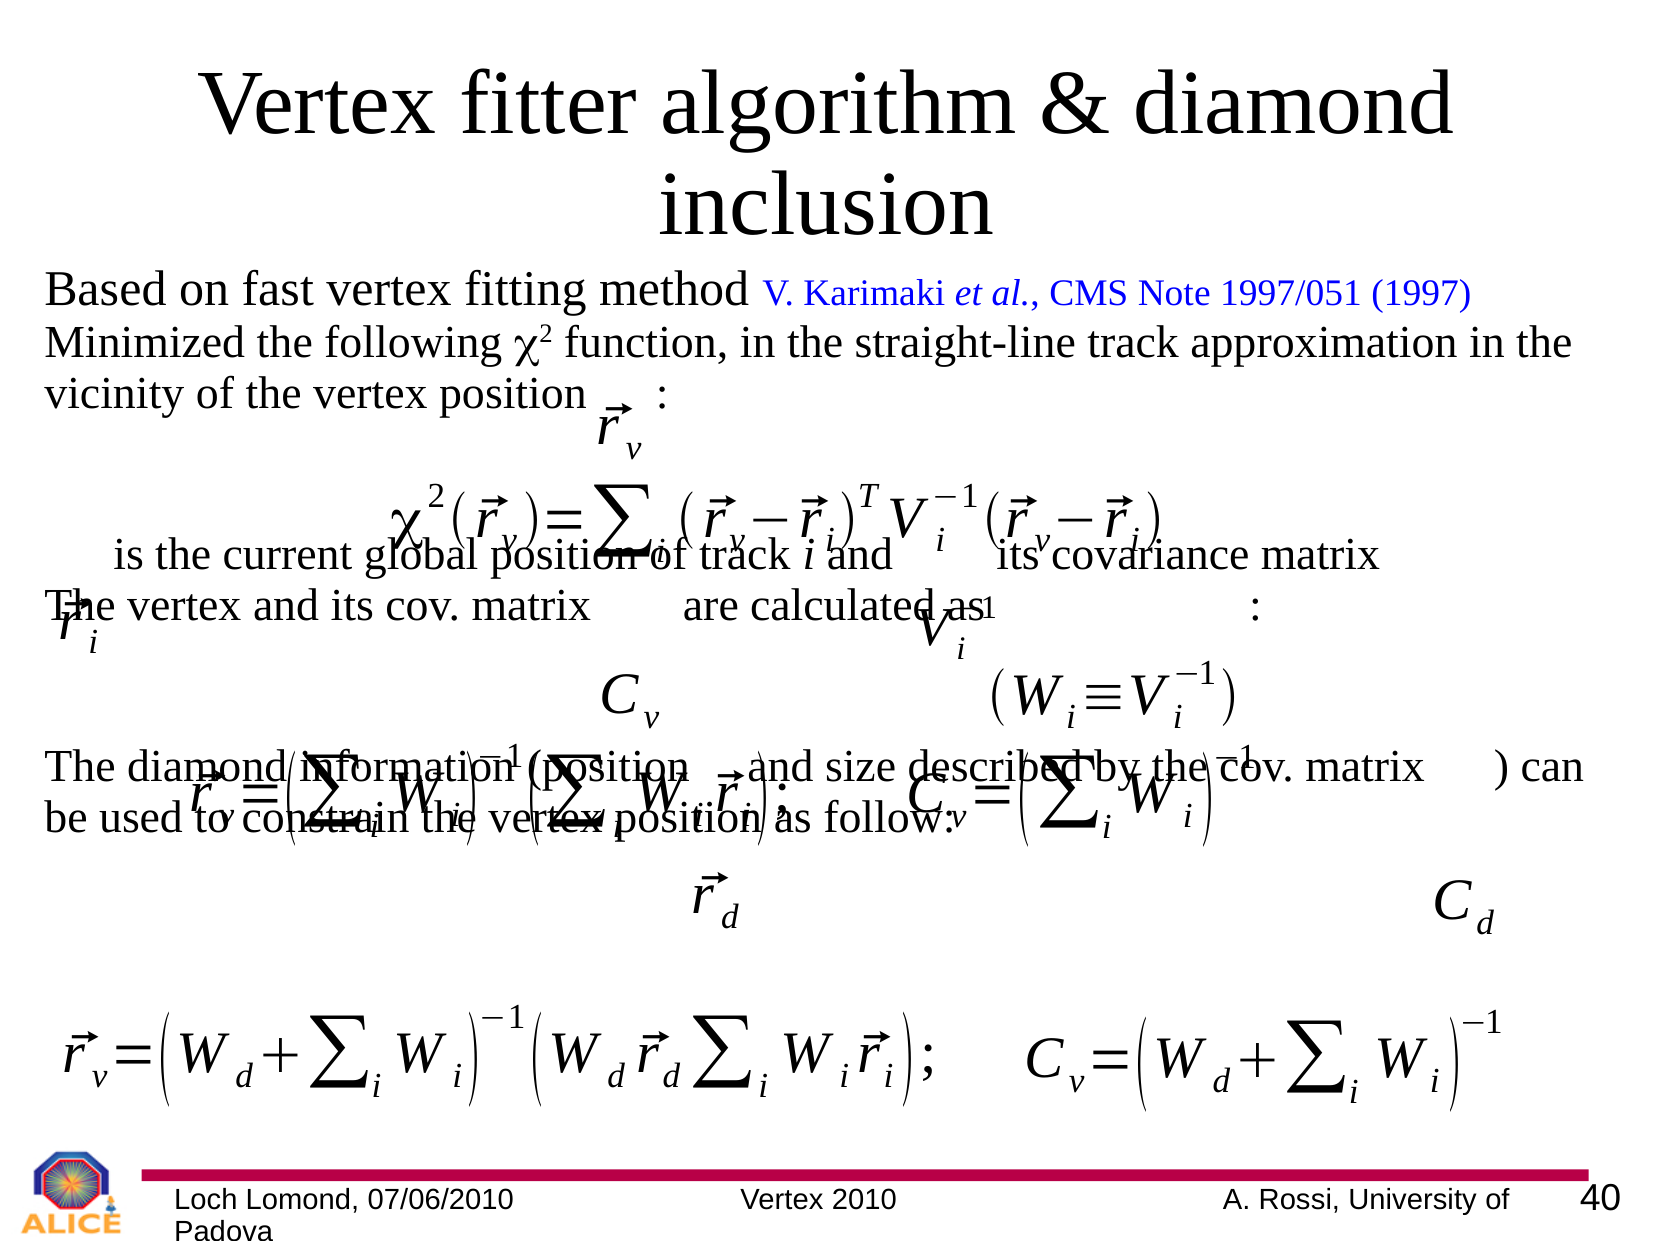

# Vertex fitter algorithm & diamond inclusion
Based on fast vertex fitting method V. Karimaki et al., CMS Note 1997/051 (1997)
Minimized the following c2 function, in the straight-line track approximation in the vicinity of the vertex position :
 is the current global position of track i and its covariance matrix
The vertex and its cov. matrix are calculated as :
The diamond information (position and size described by the cov. matrix ) can be used to constrain the vertex position as follow:
Loch Lomond, 07/06/2010 		 Vertex 2010 		 A. Rossi, University of Padova
40